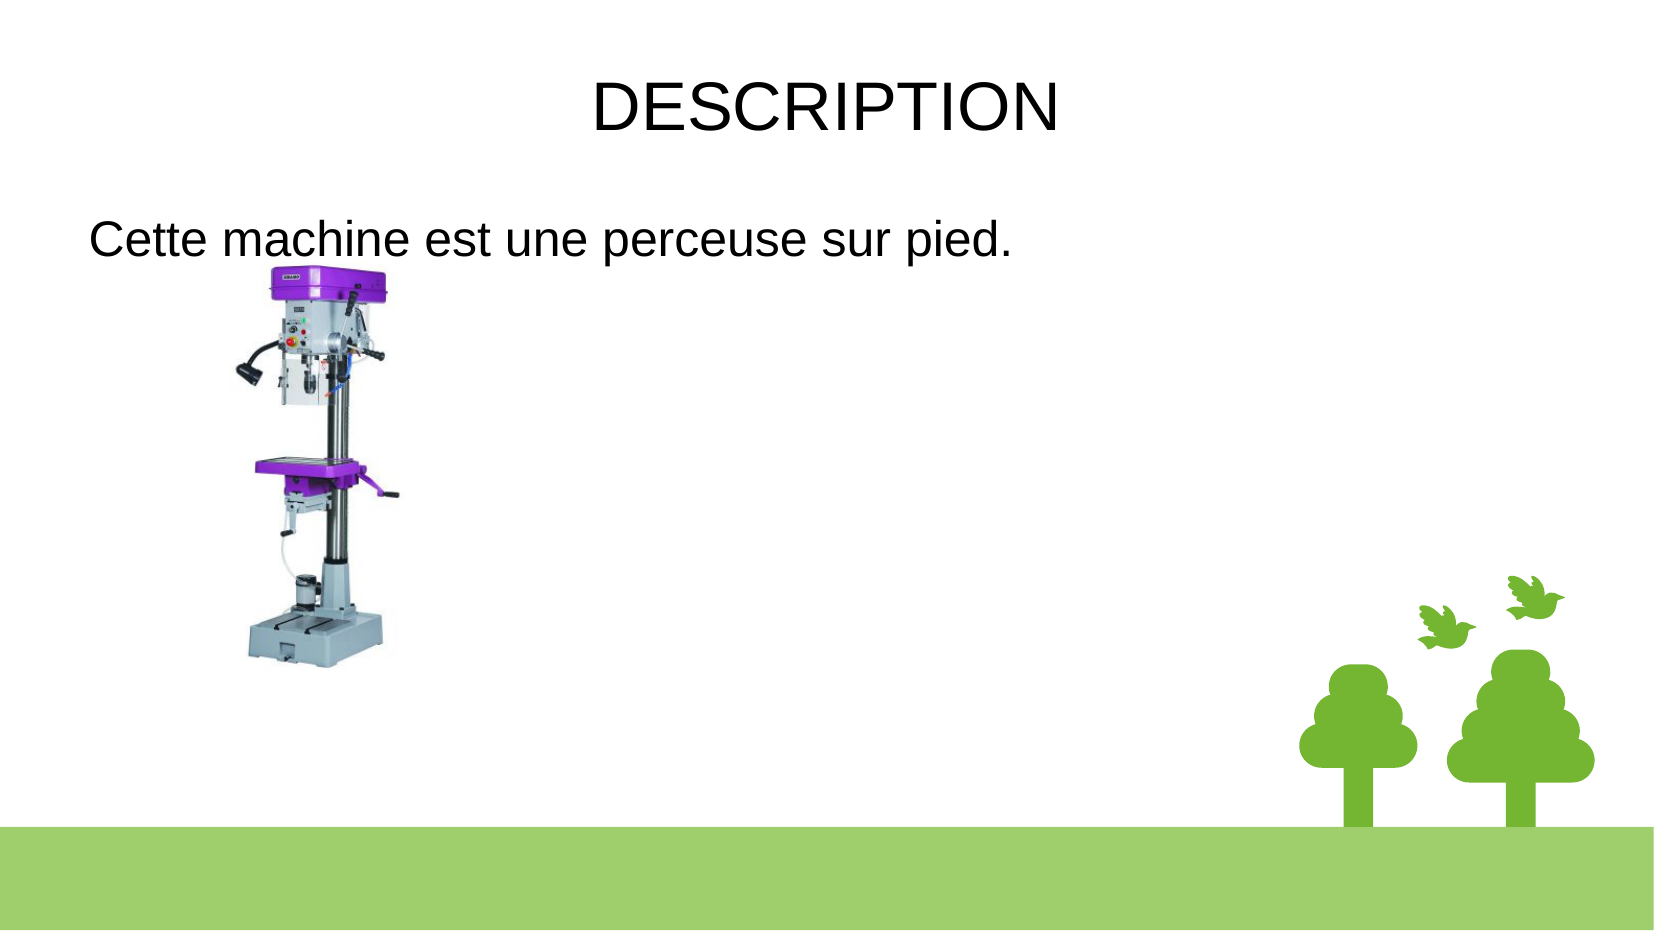

# DESCRIPTION
Cette machine est une perceuse sur pied.